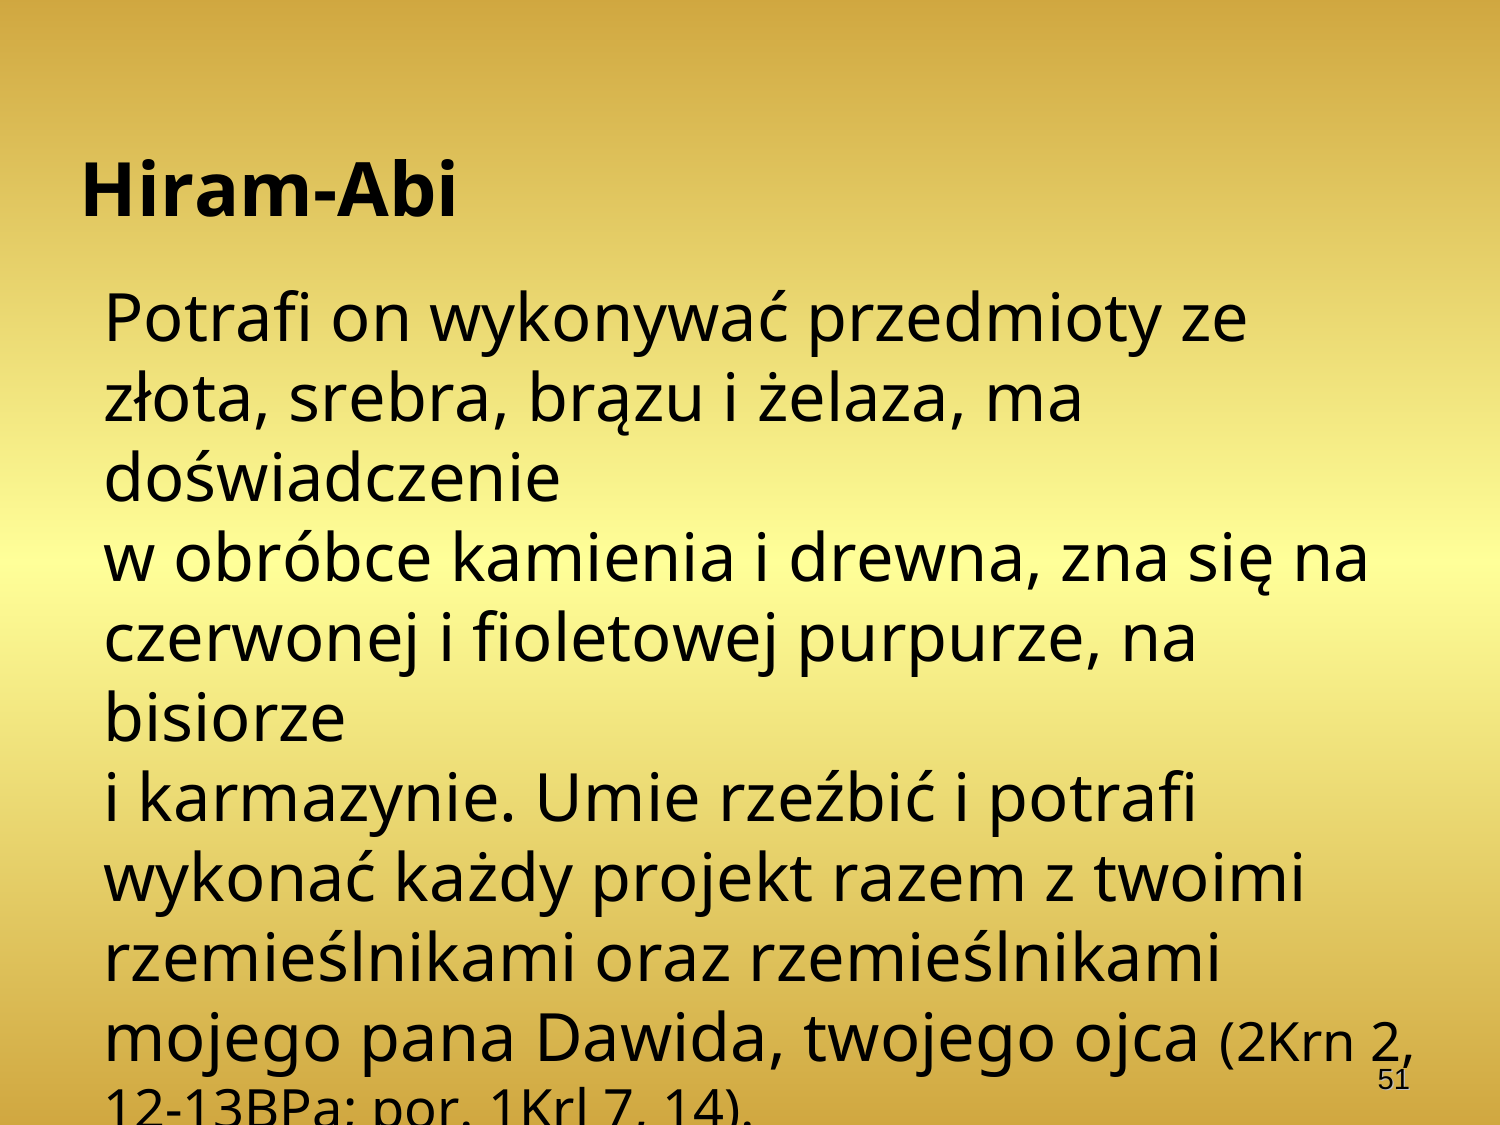

# Hiram-Abi
Potrafi on wykonywać przedmioty ze złota, srebra, brązu i żelaza, ma doświadczenie
w obróbce kamienia i drewna, zna się na czerwonej i fioletowej purpurze, na bisiorze
i karmazynie. Umie rzeźbić i potrafi wykonać każdy projekt razem z twoimi rzemieślnikami oraz rzemieślnikami mojego pana Dawida, twojego ojca (2Krn 2, 12-13BPa; por. 1Krl 7, 14).